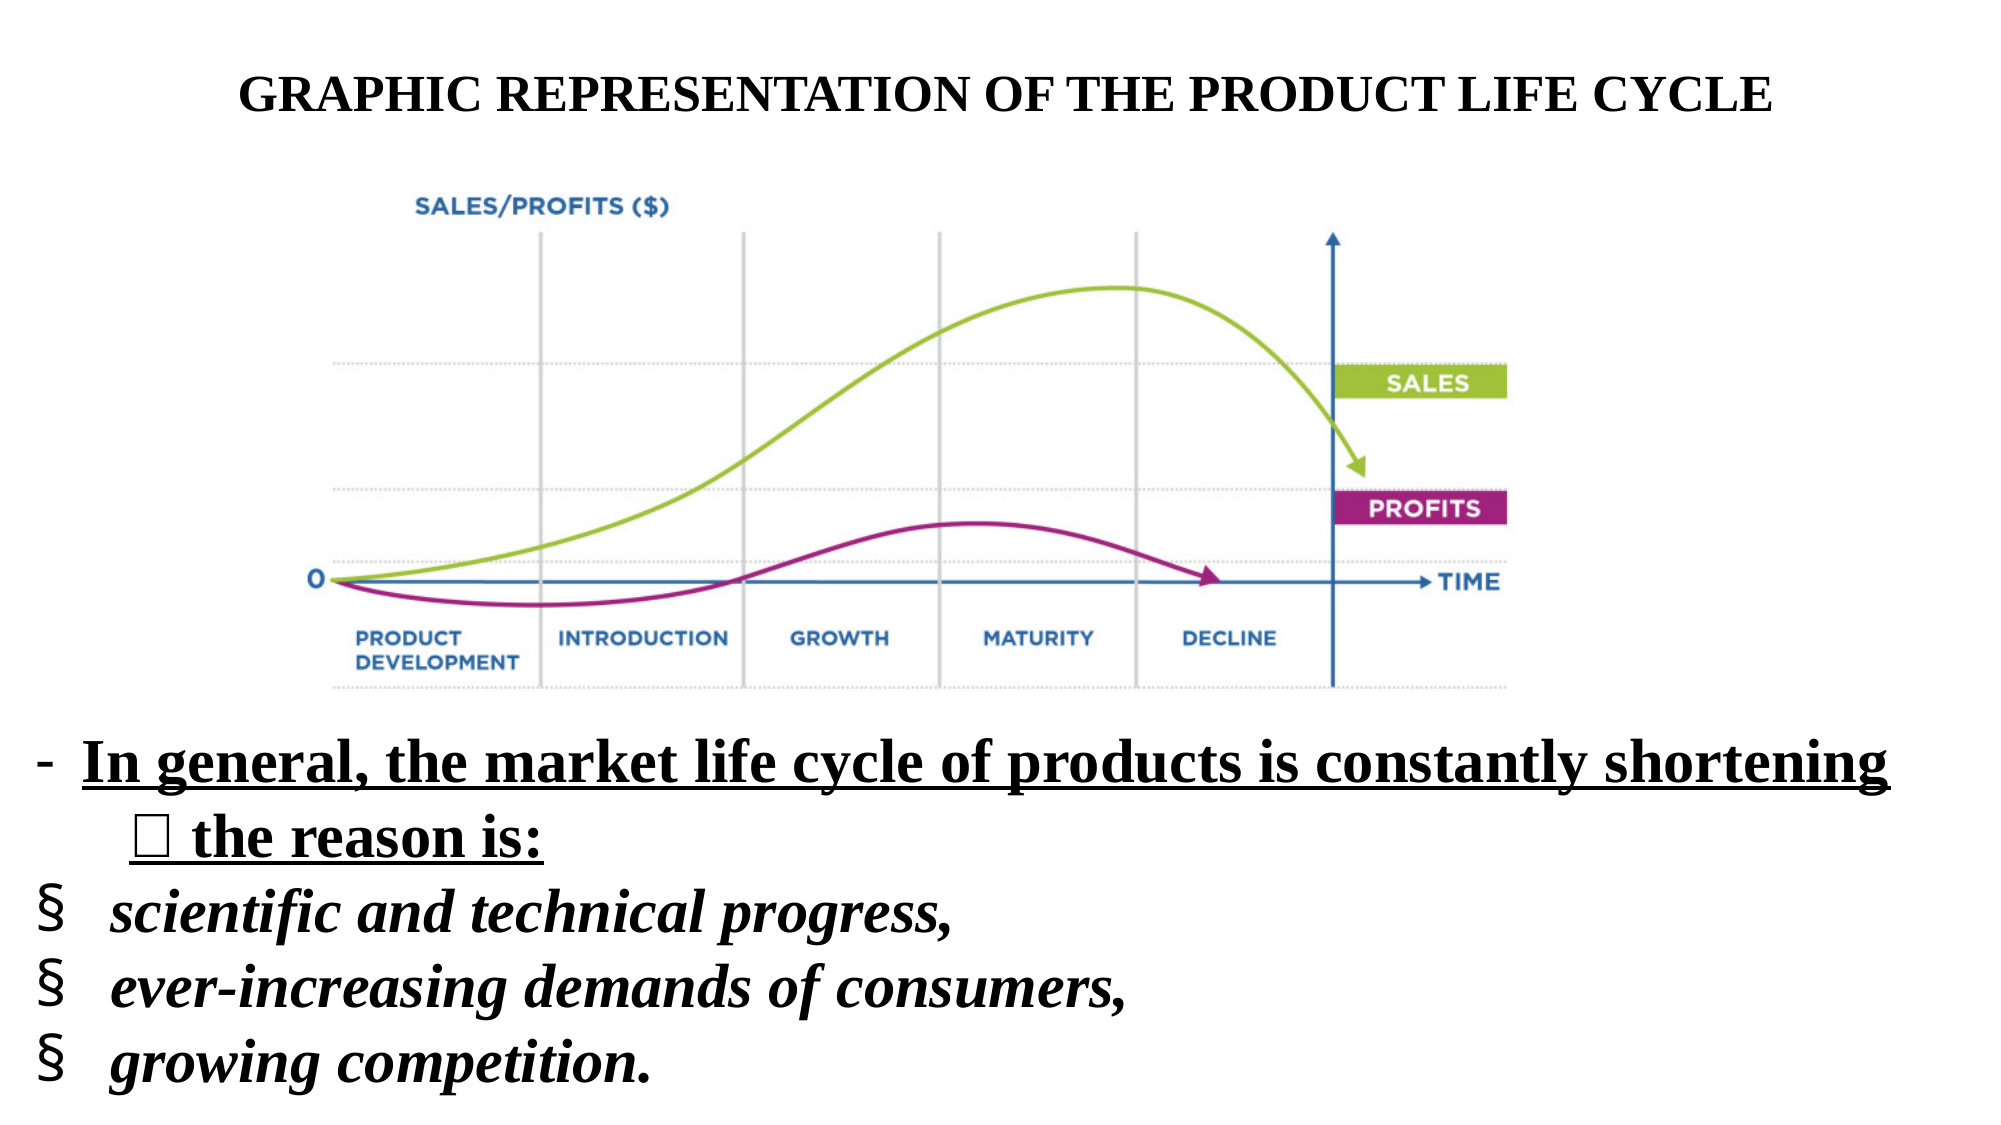

GRAPHIC REPRESENTATION OF THE PRODUCT LIFE CYCLE
In general, the market life cycle of products is constantly shortening  the reason is:
scientific and technical progress,
ever-increasing demands of consumers,
growing competition.